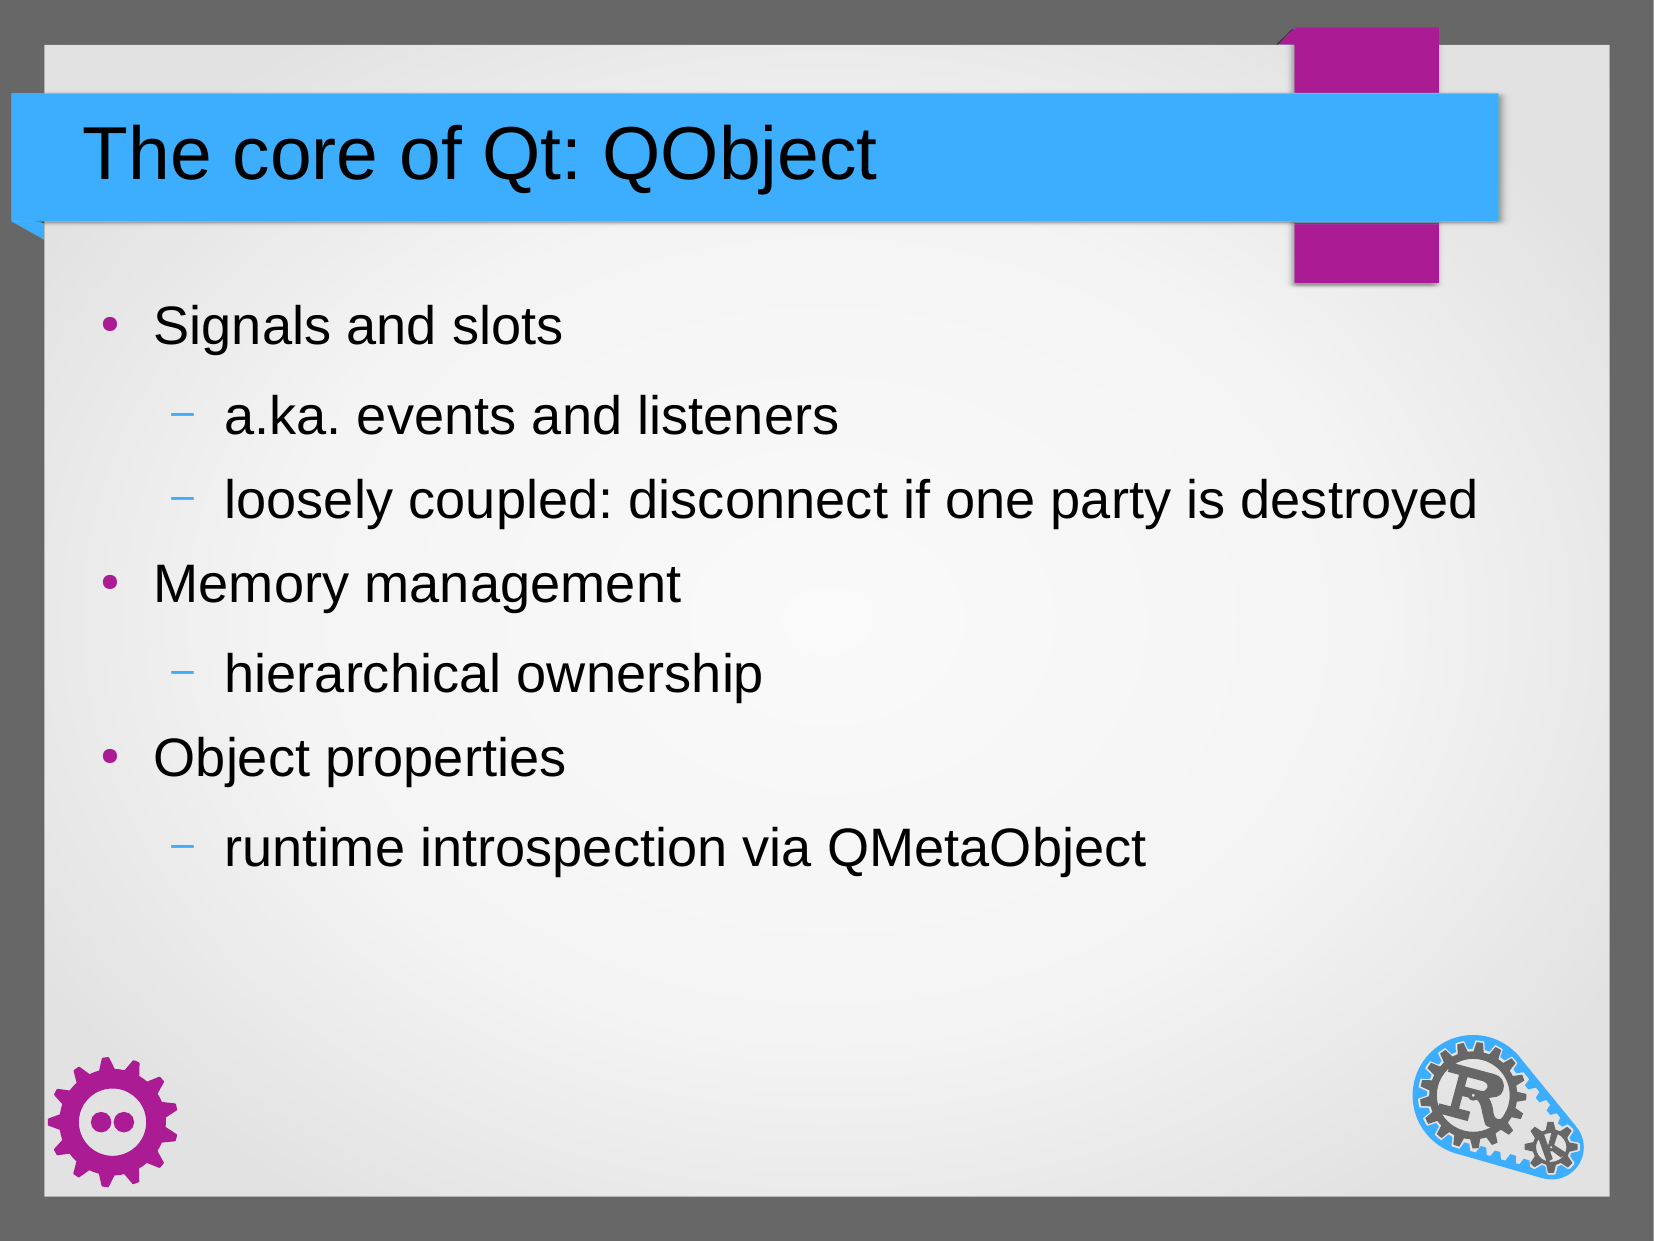

# The core of Qt: QObject
Signals and slots
a.ka. events and listeners
loosely coupled: disconnect if one party is destroyed
Memory management
hierarchical ownership
Object properties
runtime introspection via QMetaObject